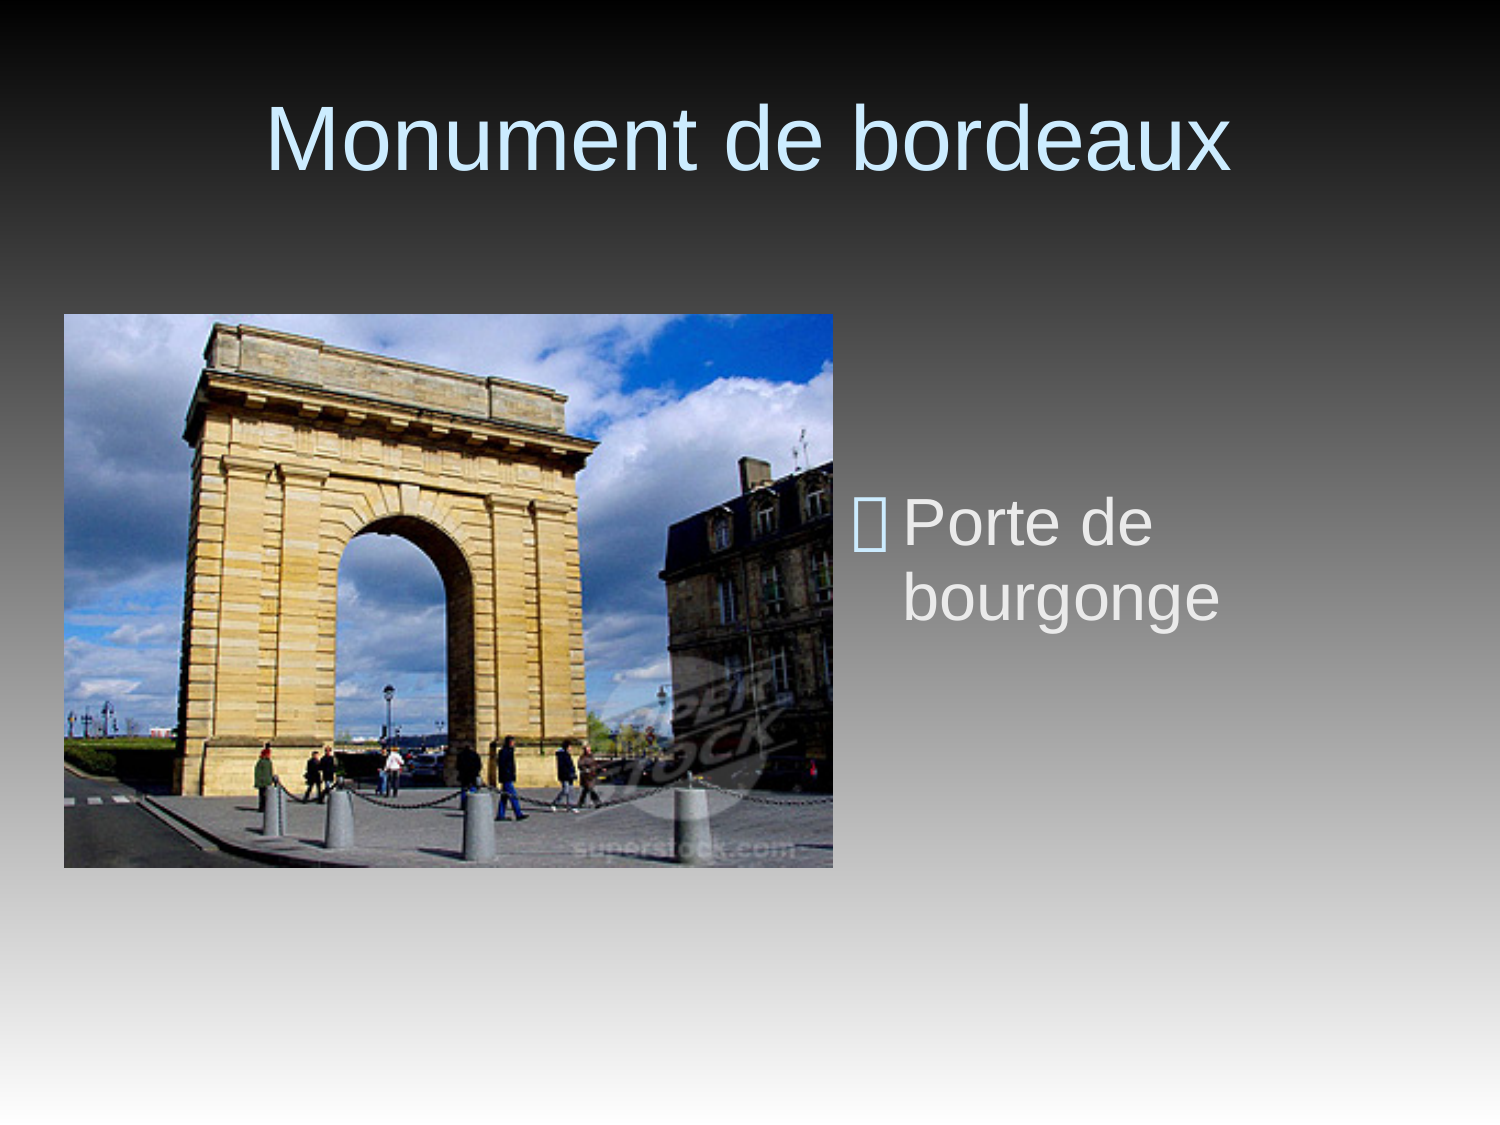

# Monument de bordeaux
Porte de bourgonge